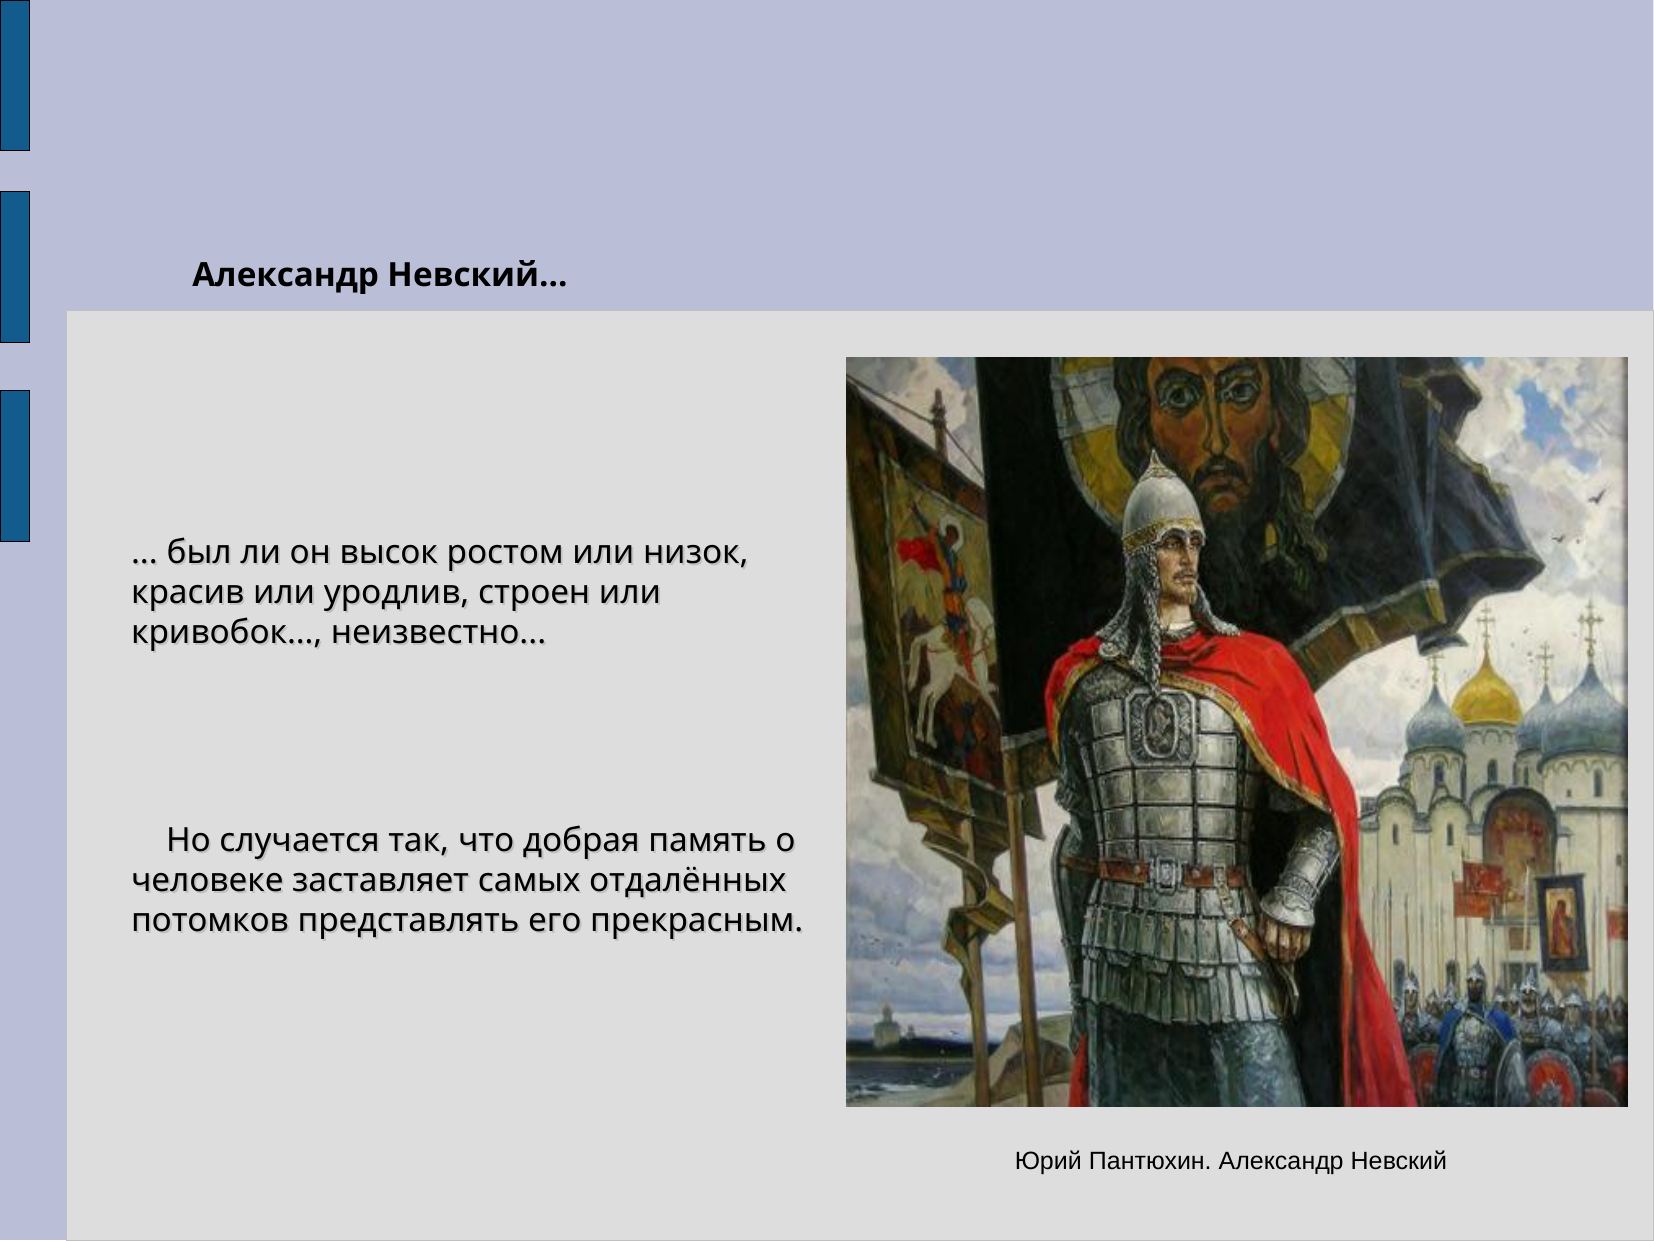

Александр Невский…
... был ли он высок ростом или низок, красив или уродлив, строен или кривобок…, неизвестно...
 Но случается так, что добрая память о человеке заставляет самых отдалённых потомков представлять его прекрасным.
#
Юрий Пантюхин. Александр Невский